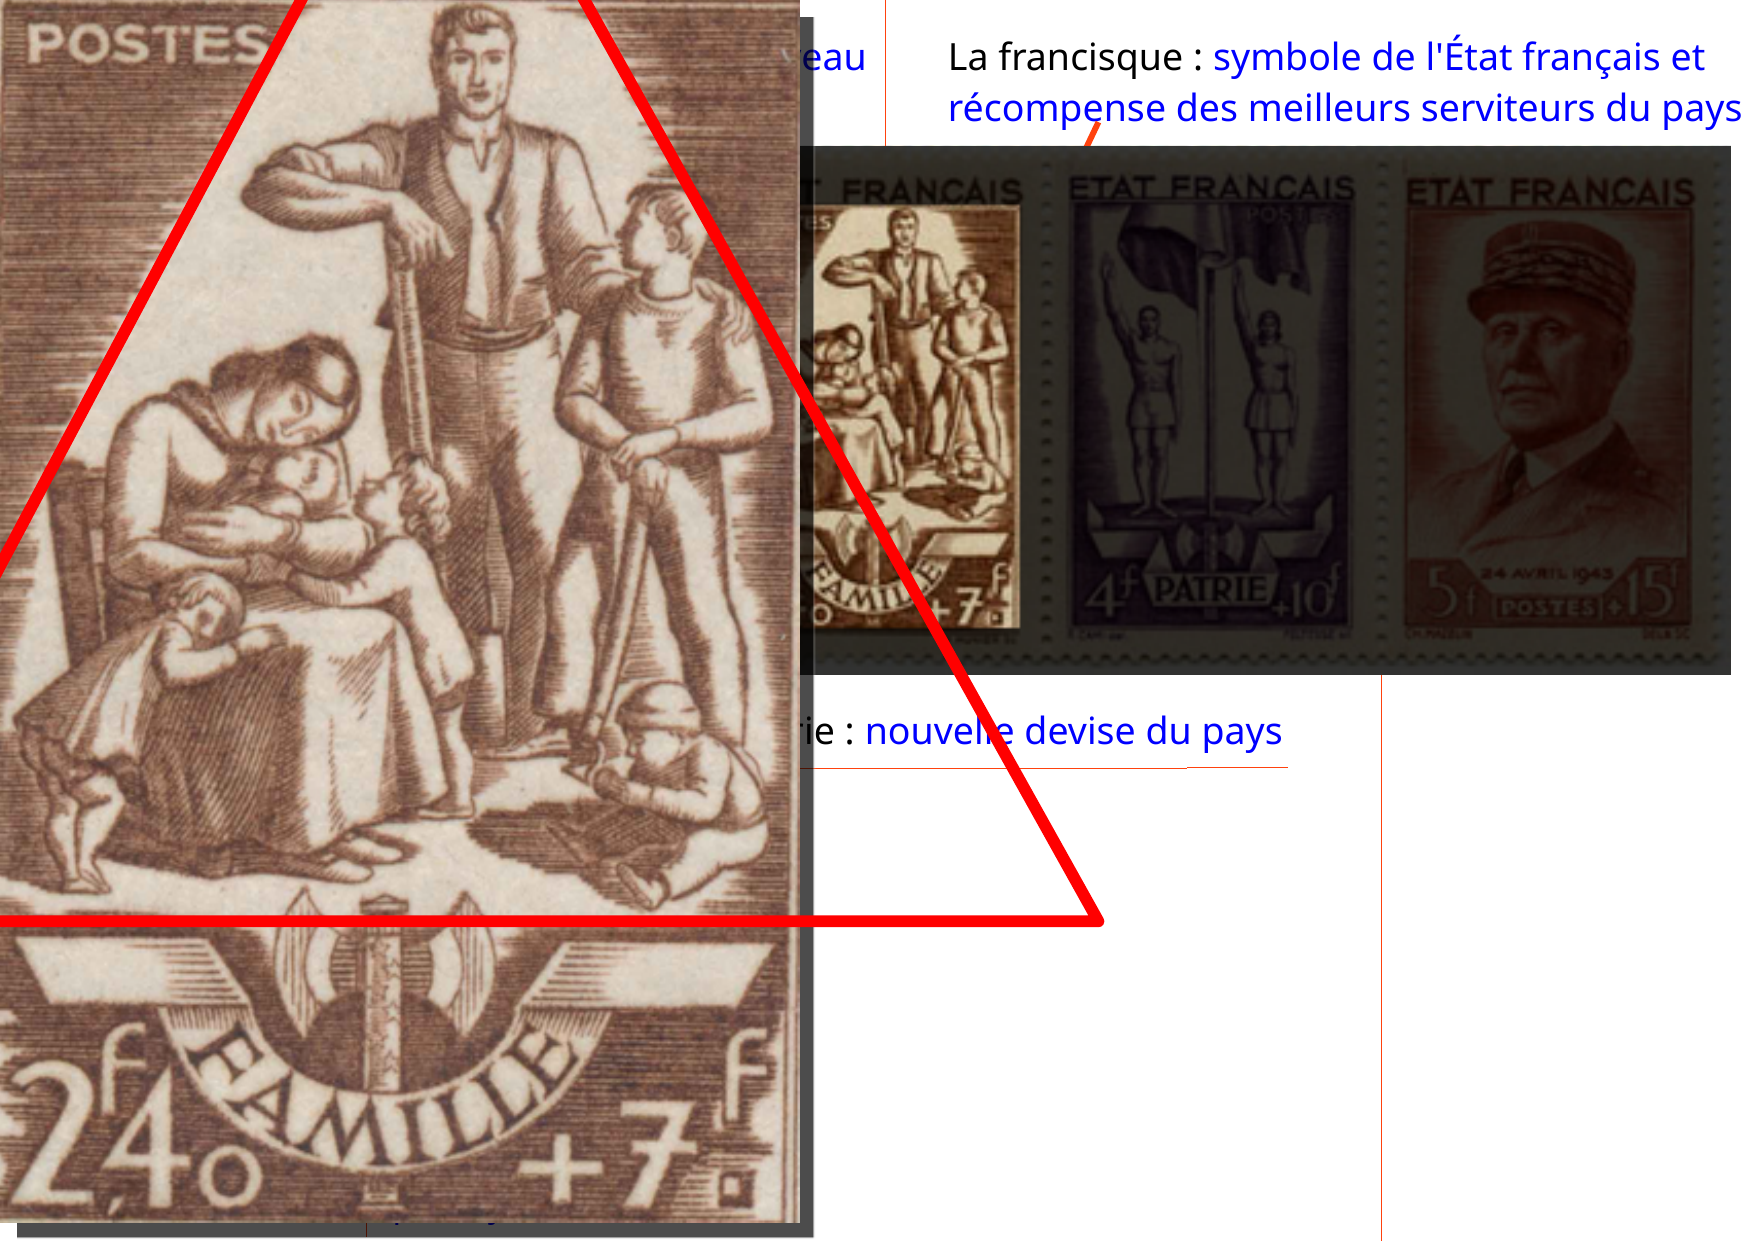

Pays émetteur : État Français, nom du nouveau régime politique
La francisque : symbole de l'État français et récompense des meilleurs serviteurs du pays
Travail, Famille, Patrie : nouvelle devise du pays
Le Maréchal Pétain en civil
L'image du bon vieillard, père de la Patrie
Le paysan moissonnant à la faux.
Tradition et travail sain lié à la force physique, S'oppose au monde de la spéculation boursière incarné par le juif